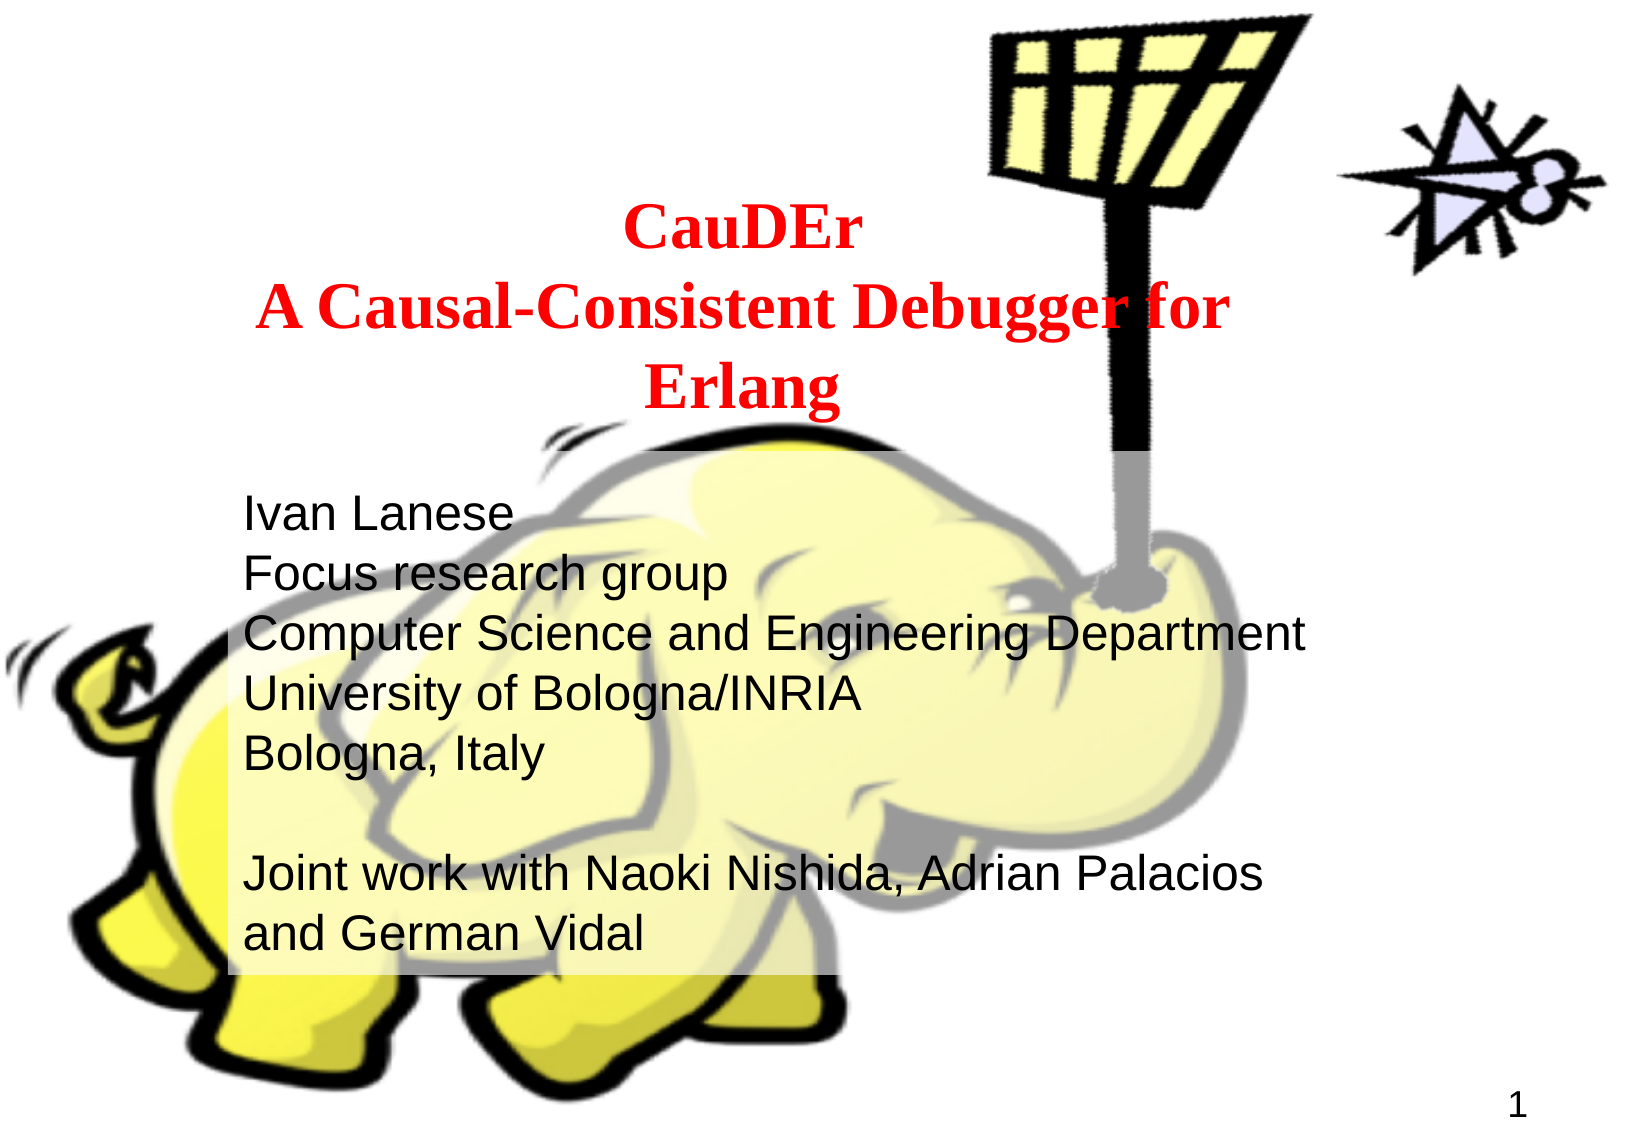

# CauDEr A Causal-Consistent Debugger for Erlang
Ivan Lanese
Focus research group
Computer Science and Engineering Department
University of Bologna/INRIA
Bologna, Italy
Joint work with Naoki Nishida, Adrian Palacios and German Vidal